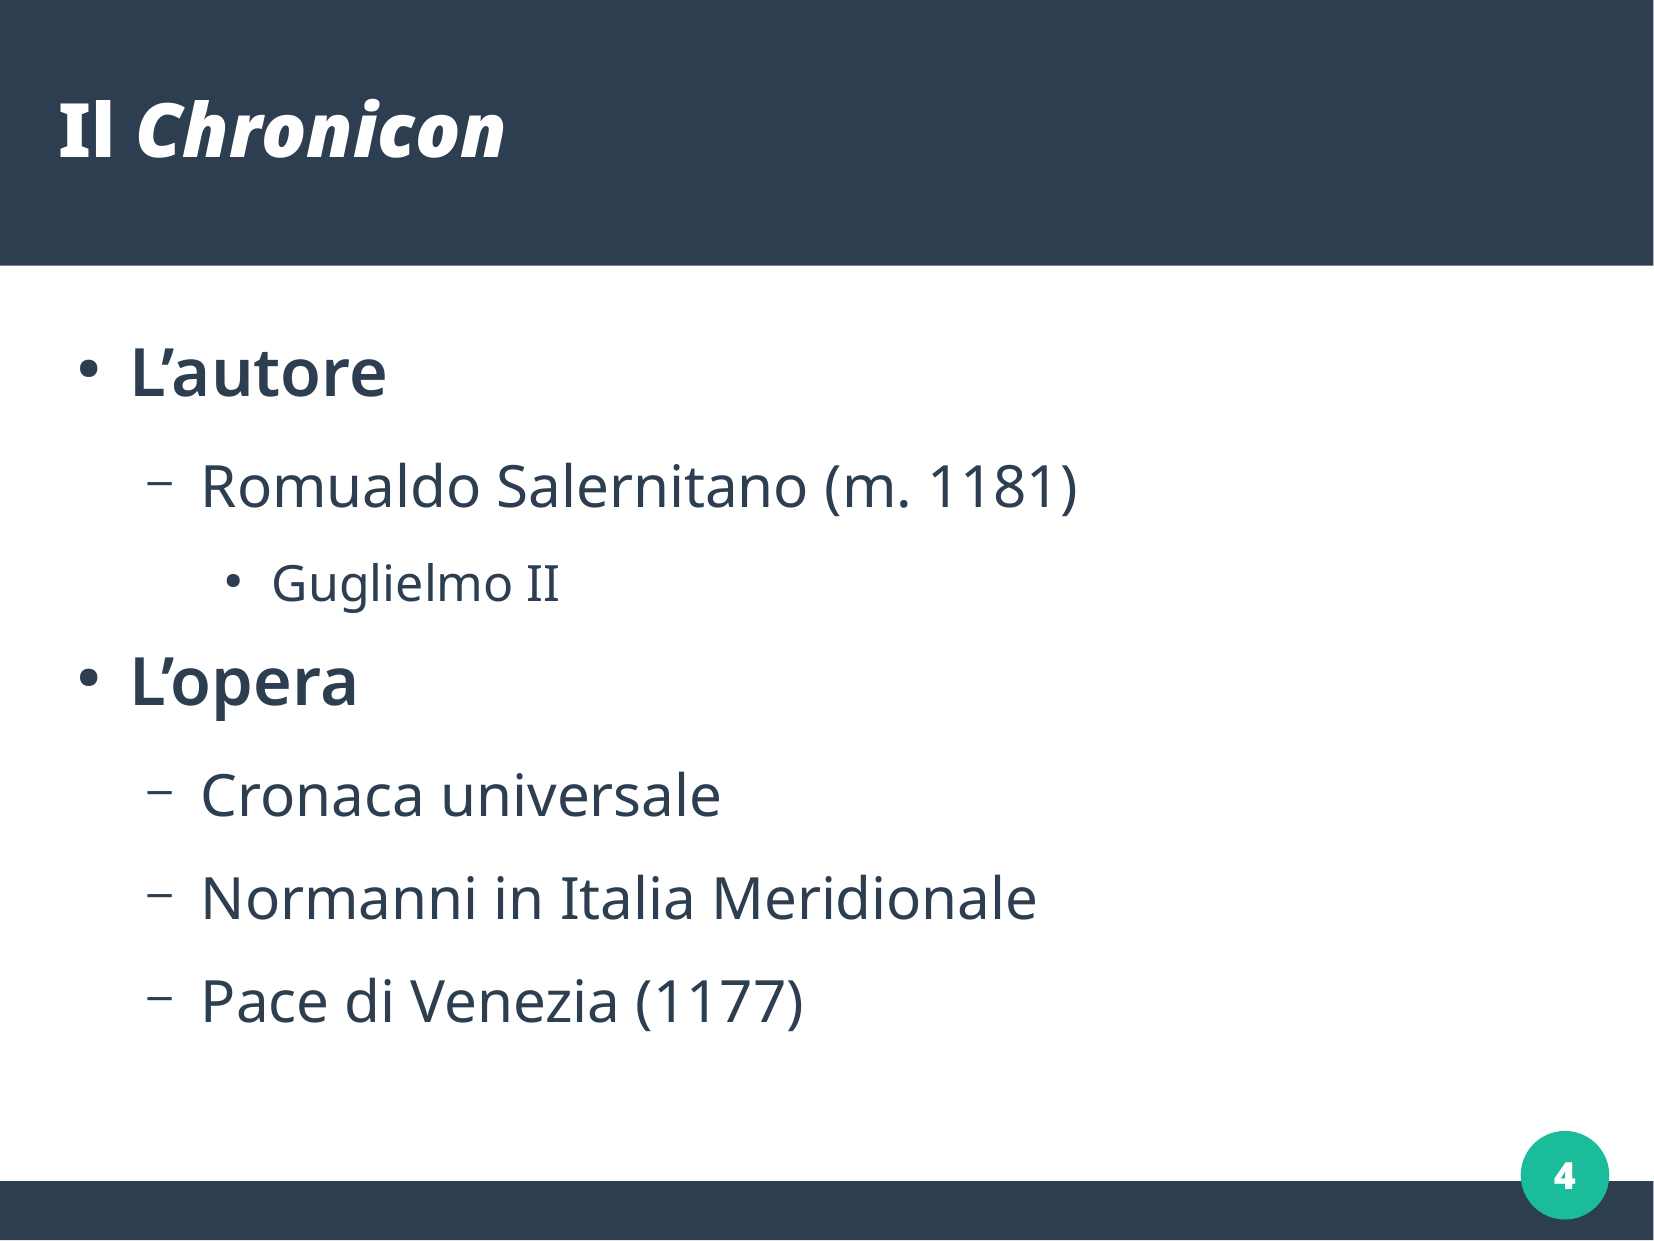

# Il Chronicon
L’autore
Romualdo Salernitano (m. 1181)
Guglielmo II
L’opera
Cronaca universale
Normanni in Italia Meridionale
Pace di Venezia (1177)
4